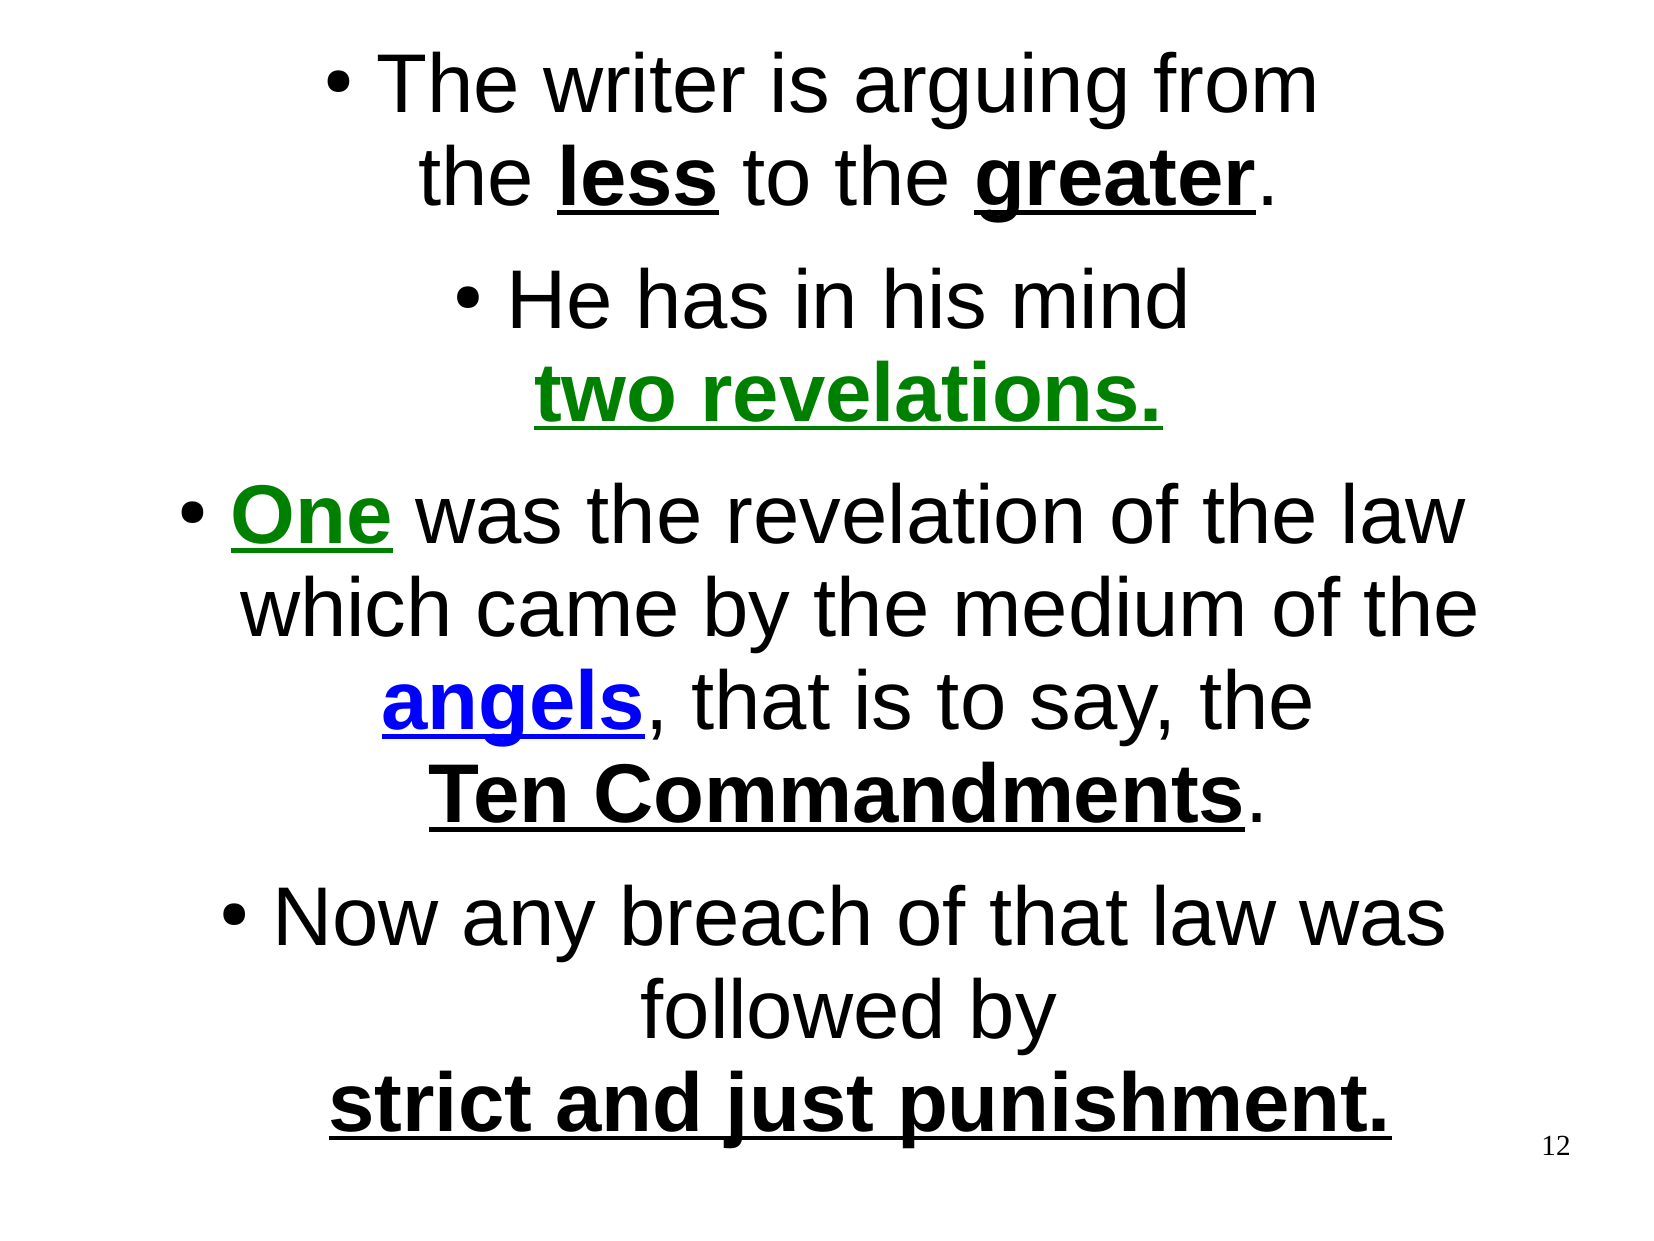

# The writer is arguing from the less to the greater.
He has in his mind
two revelations.
One was the revelation of the law
which came by the medium of the angels, that is to say, the
Ten Commandments.
Now any breach of that law was followed by
strict and just punishment.
12